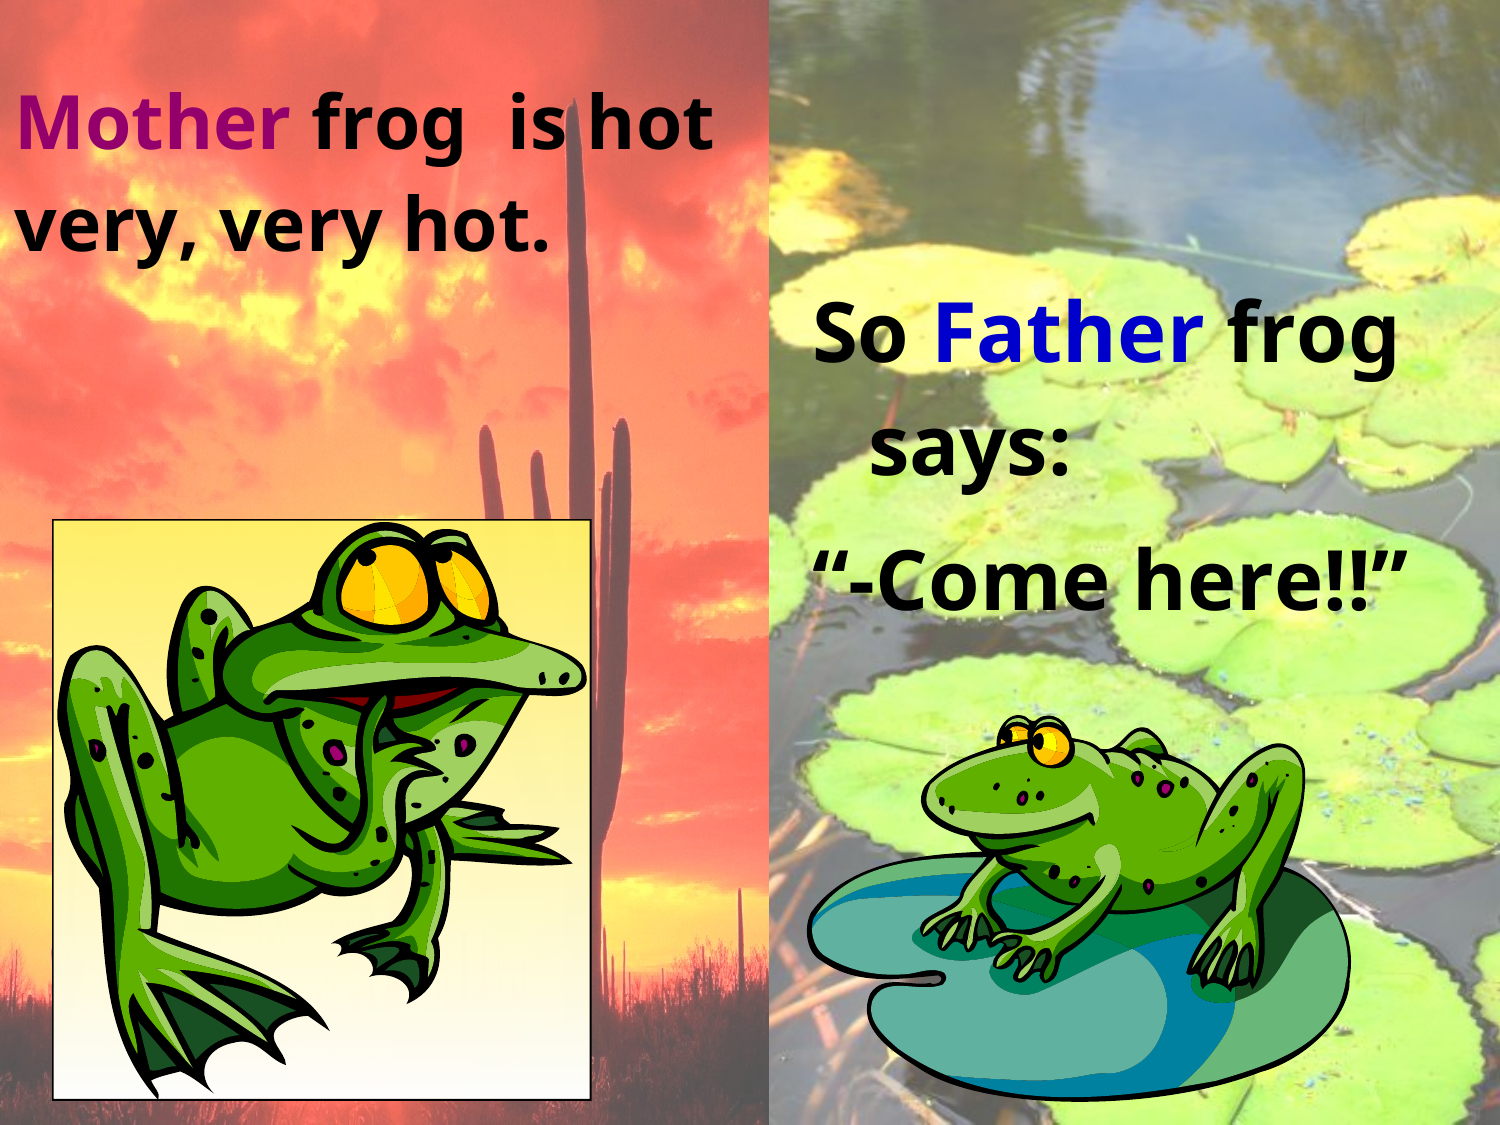

# Mother frog is hot very, very hot.
So Father frog says:
“-Come here!!”